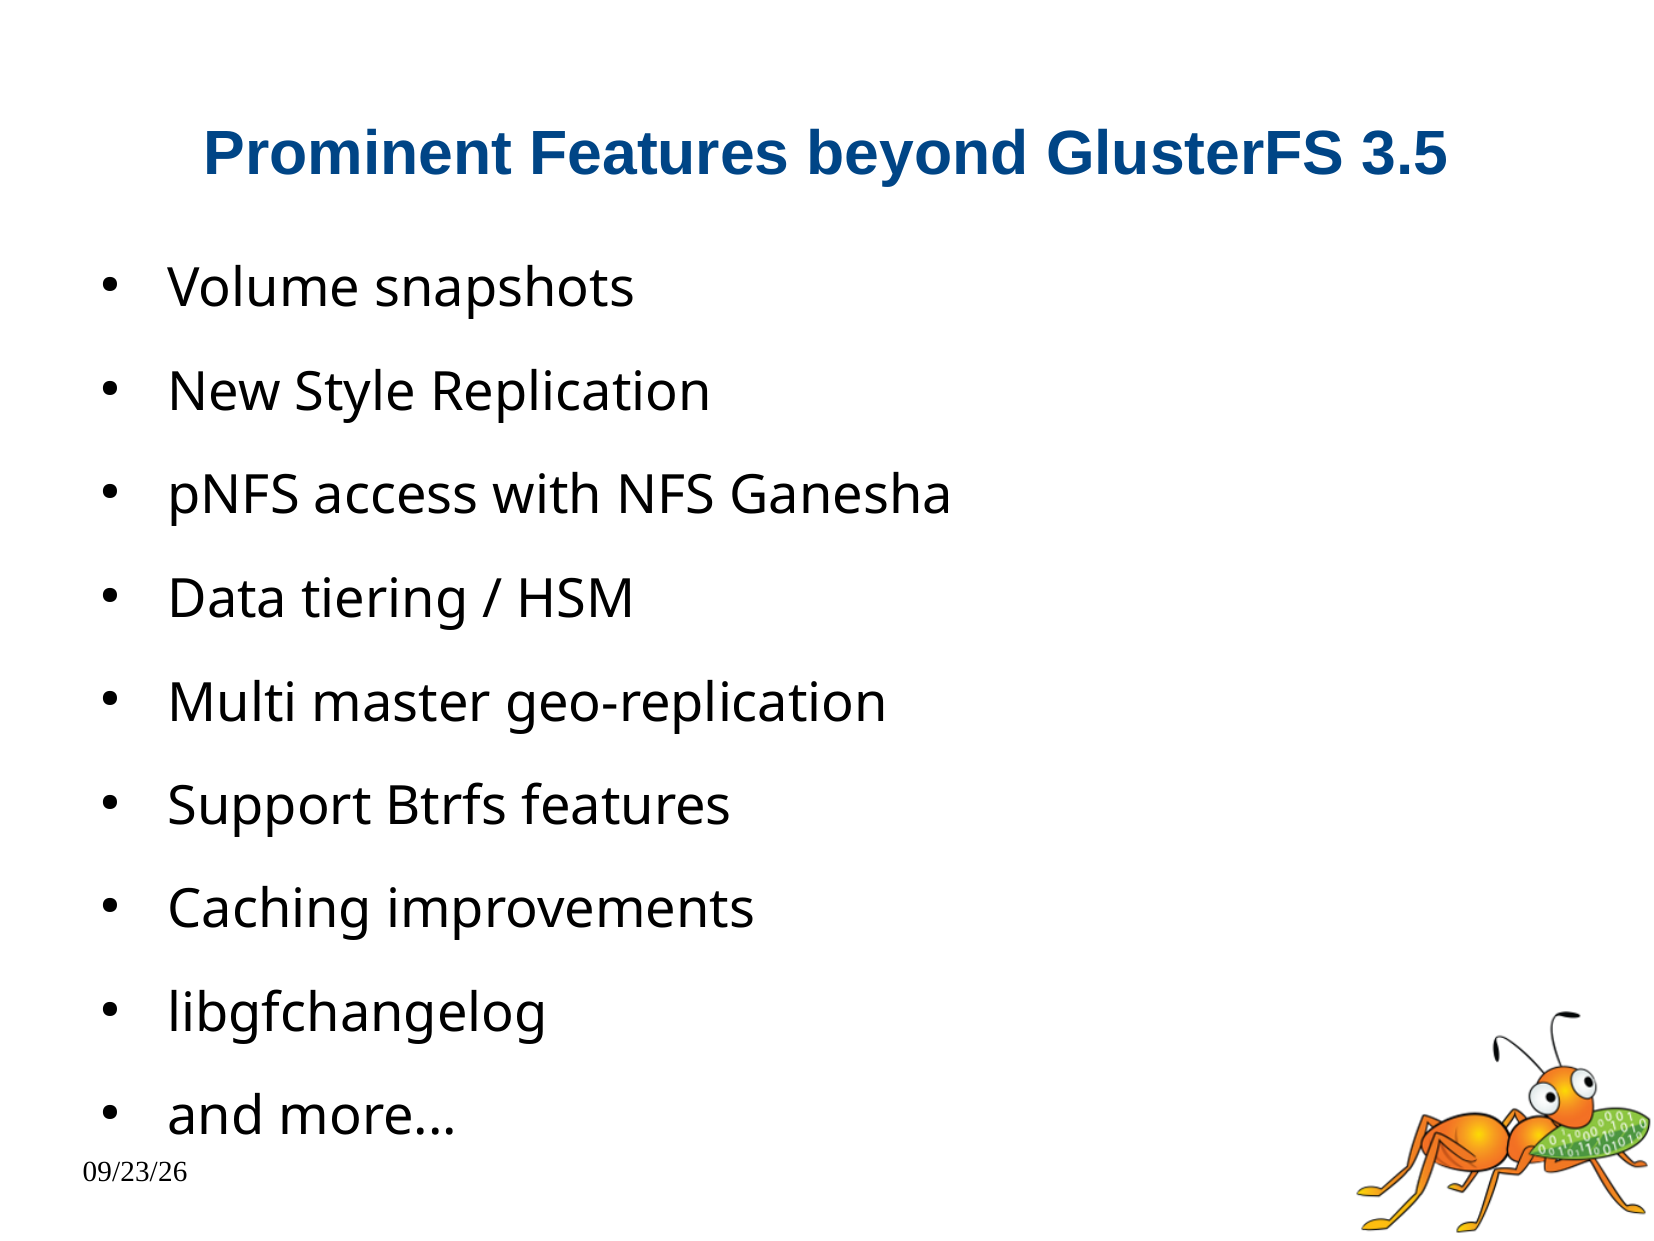

# Prominent Features beyond GlusterFS 3.5
 Volume snapshots
 New Style Replication
 pNFS access with NFS Ganesha
 Data tiering / HSM
 Multi master geo-replication
 Support Btrfs features
 Caching improvements
 libgfchangelog
 and more...